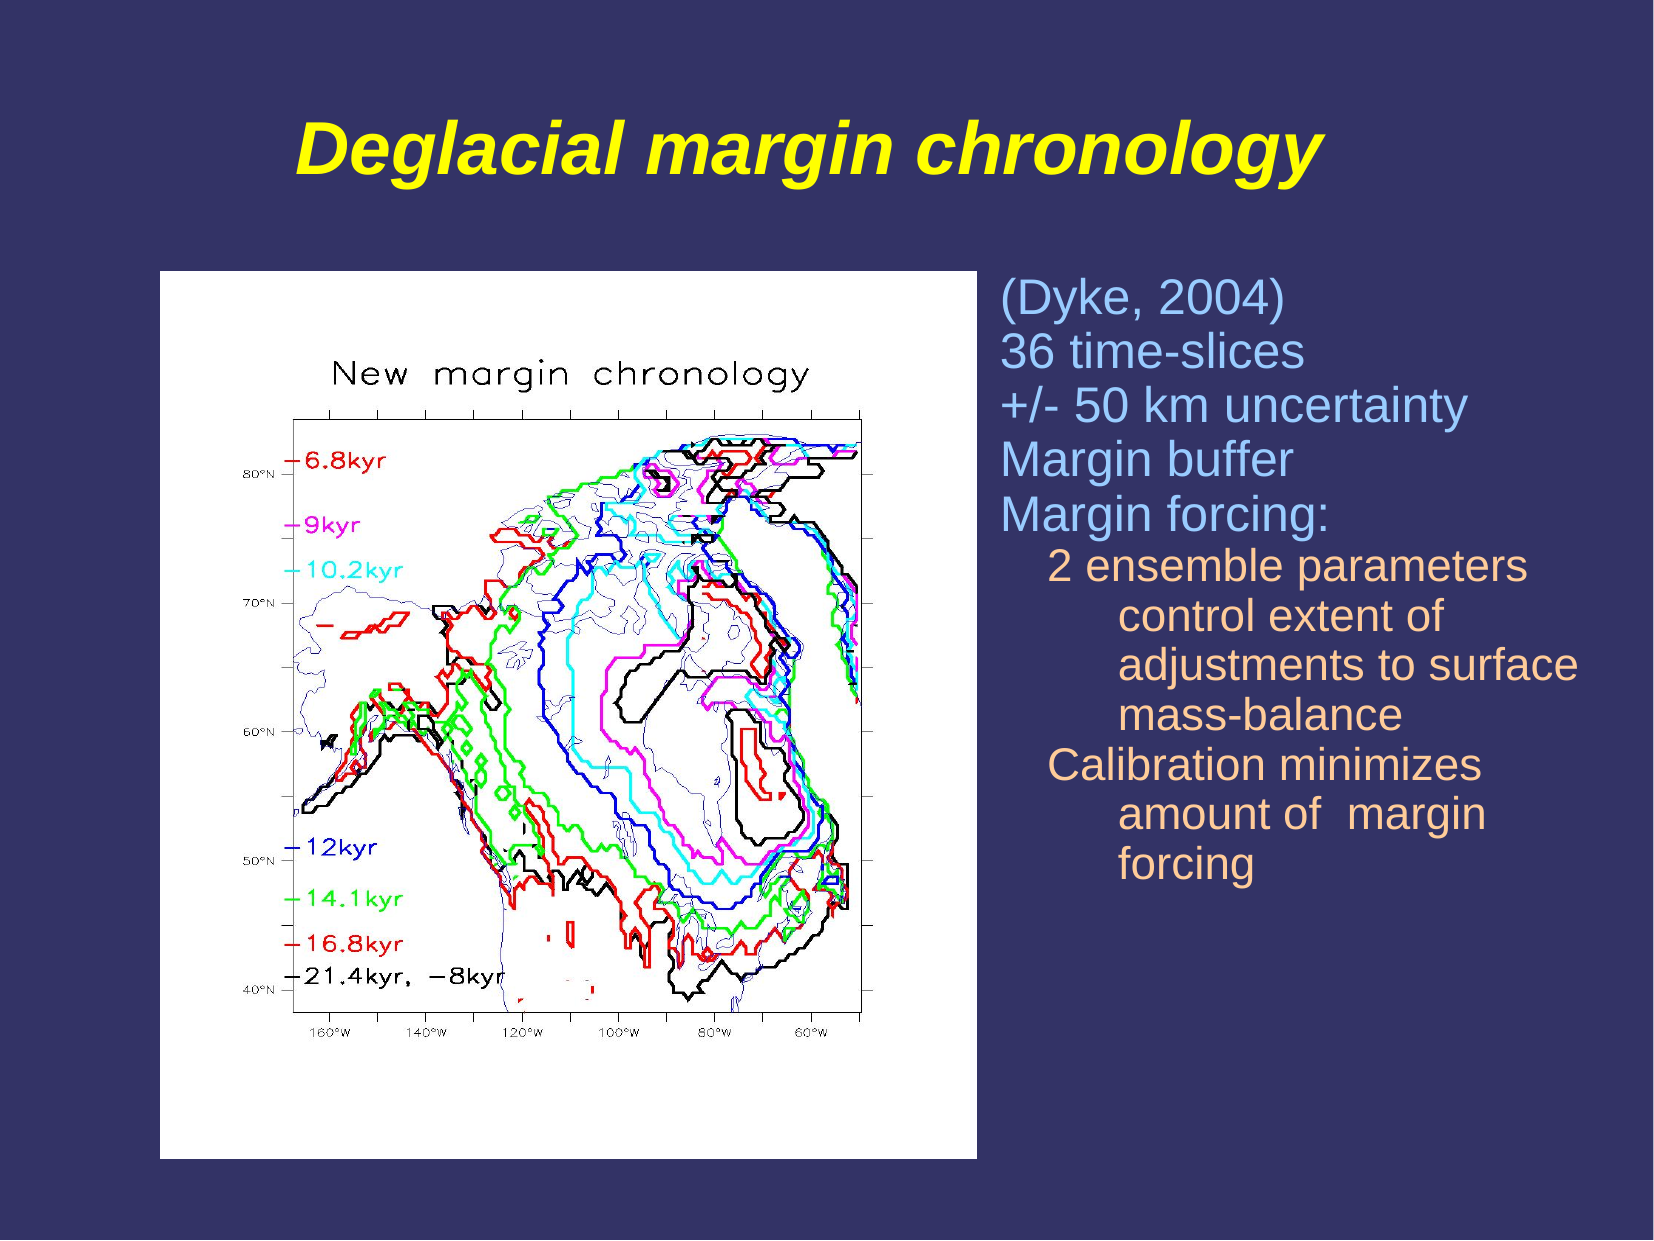

# Deglacial margin chronology
(Dyke, 2004)
36 time-slices
+/- 50 km uncertainty
Margin buffer
Margin forcing:
2 ensemble parameters control extent of adjustments to surface mass-balance
Calibration minimizes amount of margin forcing